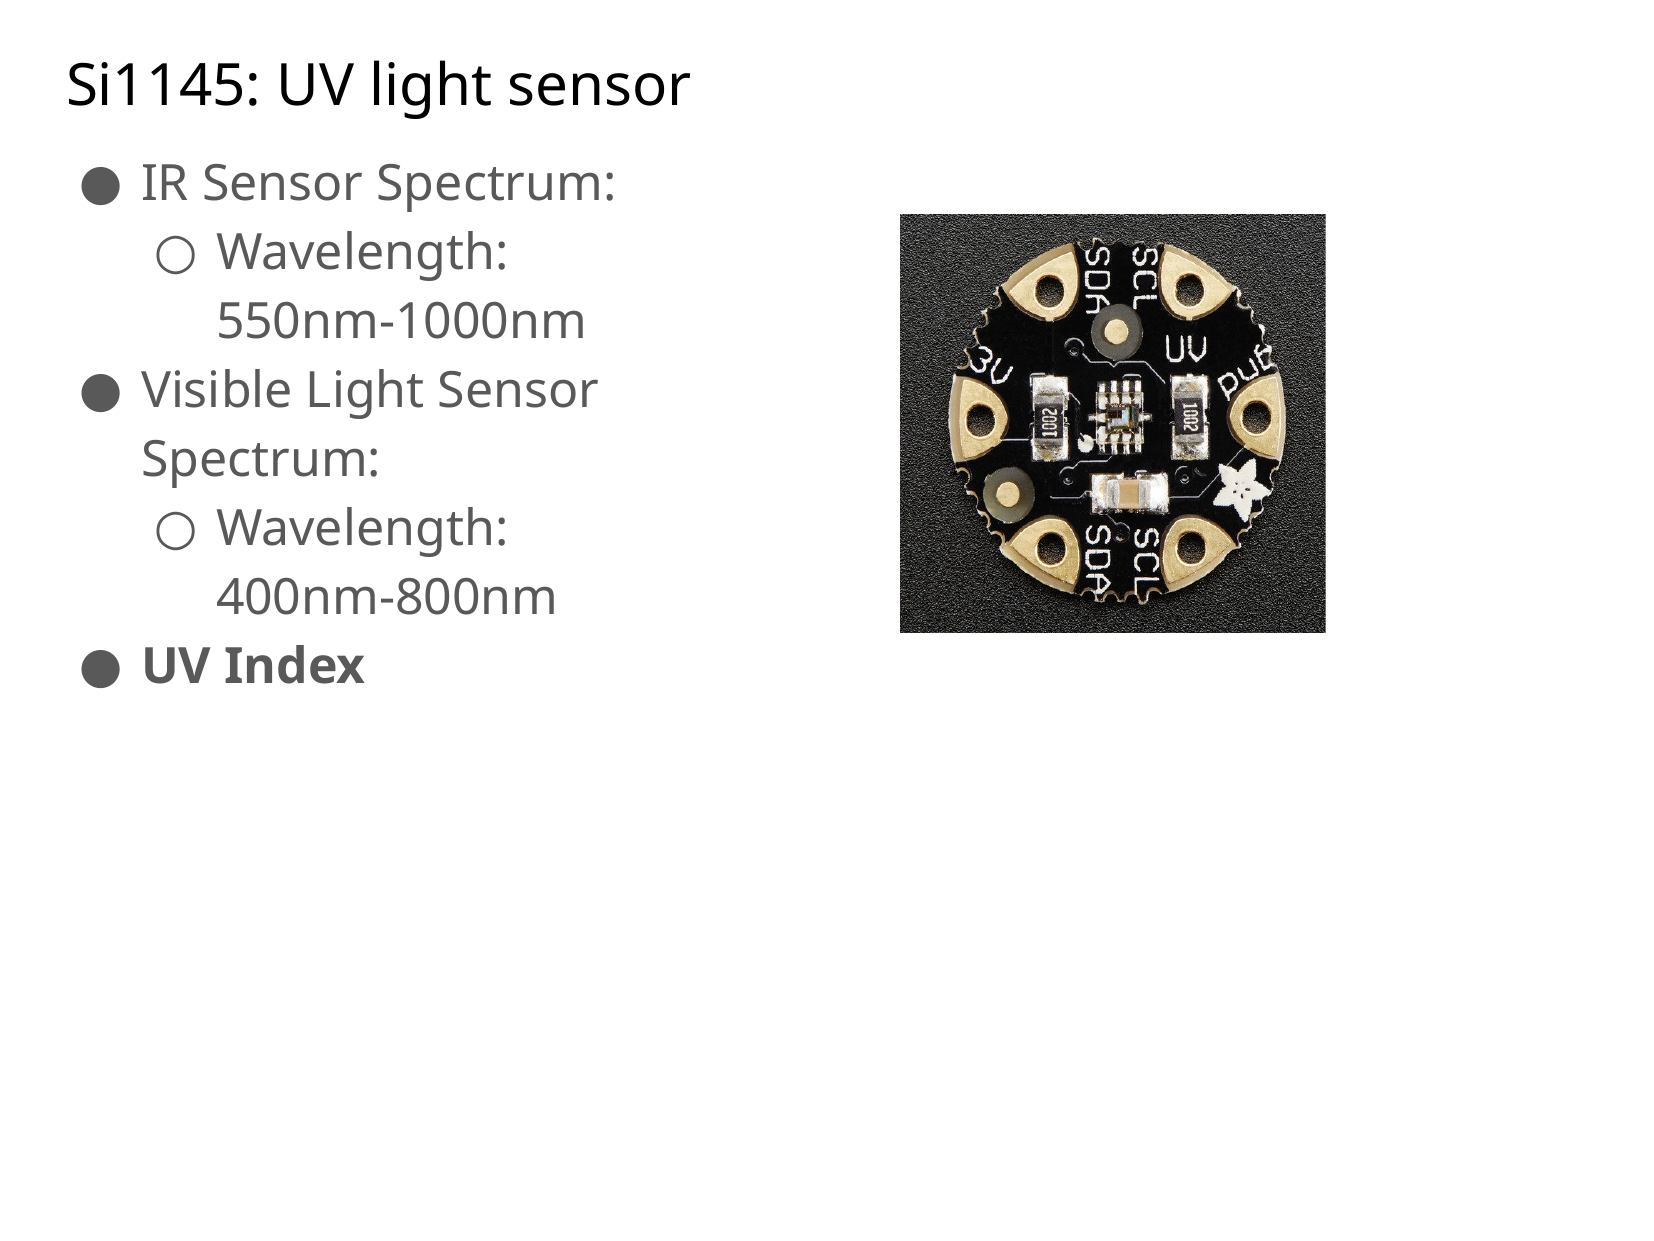

# Si1145: UV light sensor
IR Sensor Spectrum:
Wavelength: 550nm-1000nm
Visible Light Sensor Spectrum:
Wavelength: 400nm-800nm
UV Index